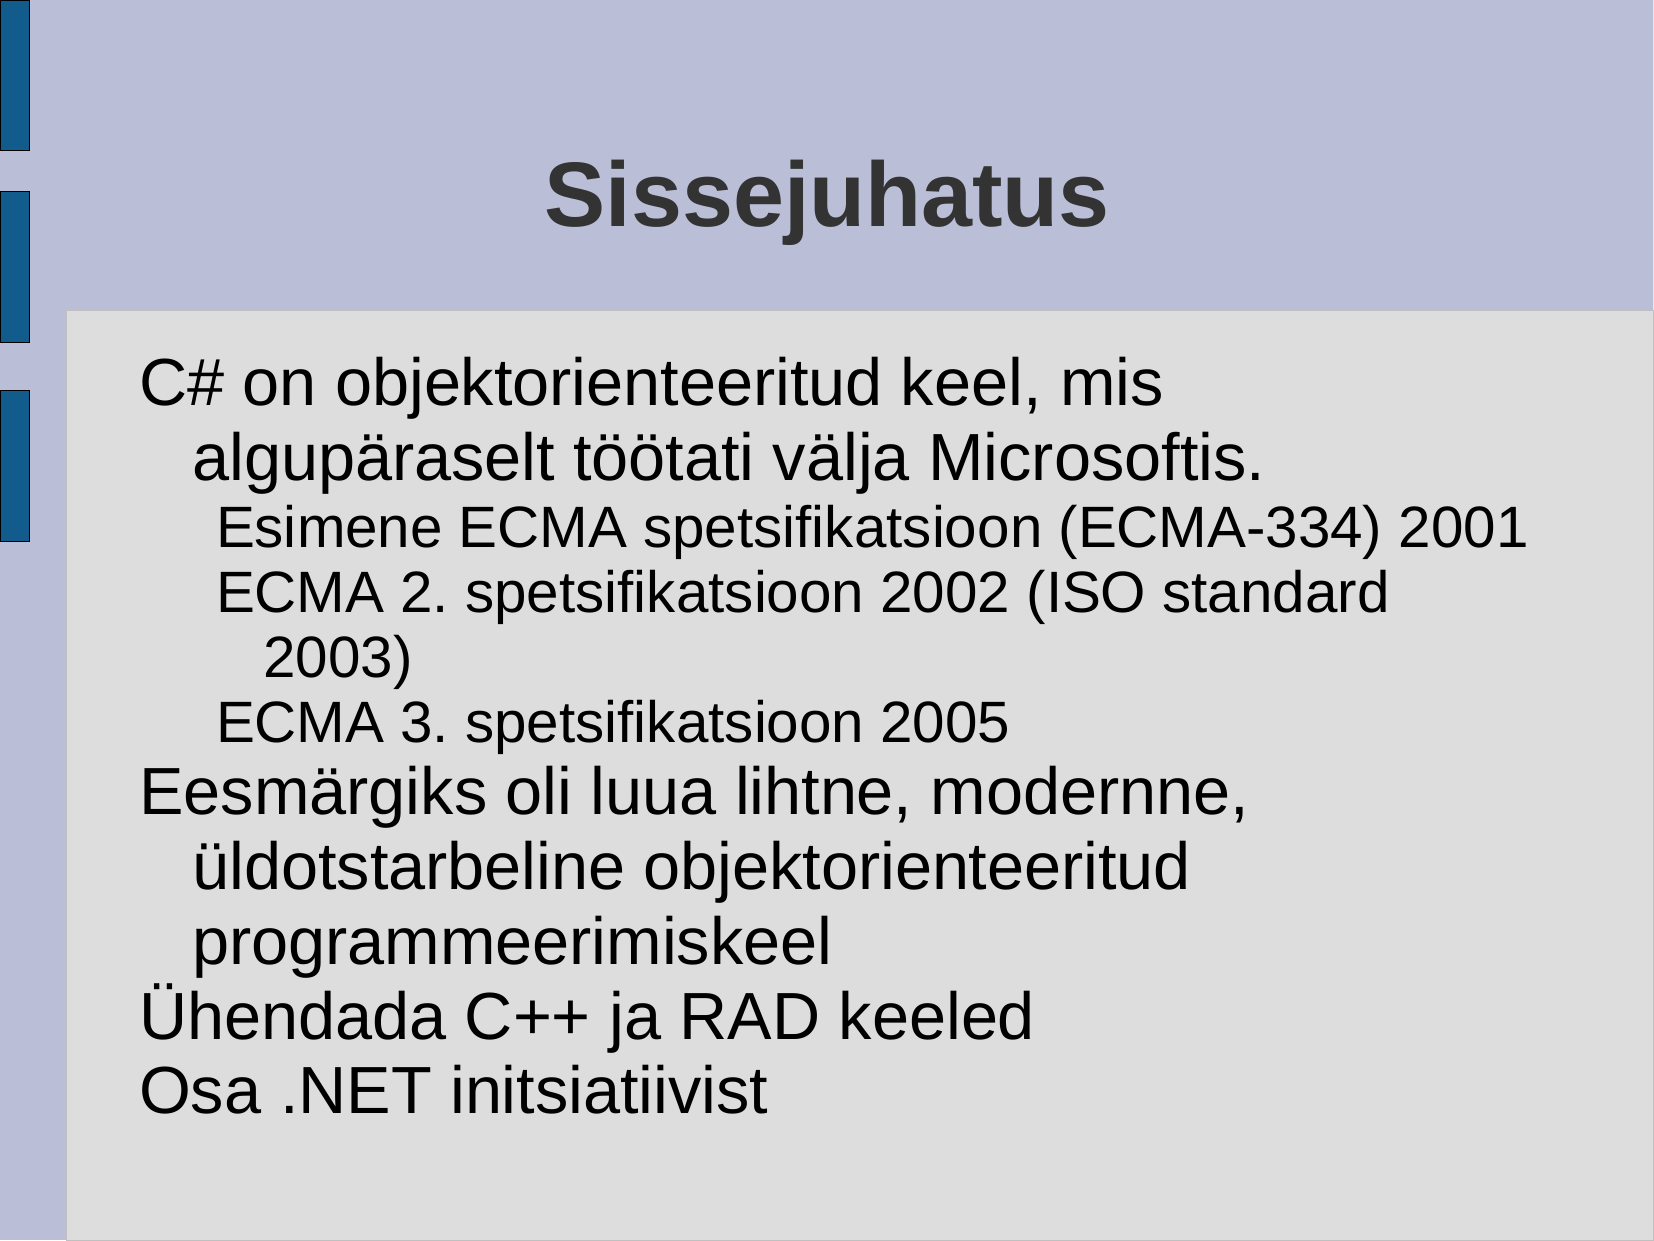

# Sissejuhatus
C# on objektorienteeritud keel, mis algupäraselt töötati välja Microsoftis.
Esimene ECMA spetsifikatsioon (ECMA-334) 2001
ECMA 2. spetsifikatsioon 2002 (ISO standard 2003)
ECMA 3. spetsifikatsioon 2005
Eesmärgiks oli luua lihtne, modernne, üldotstarbeline objektorienteeritud programmeerimiskeel
Ühendada C++ ja RAD keeled
Osa .NET initsiatiivist